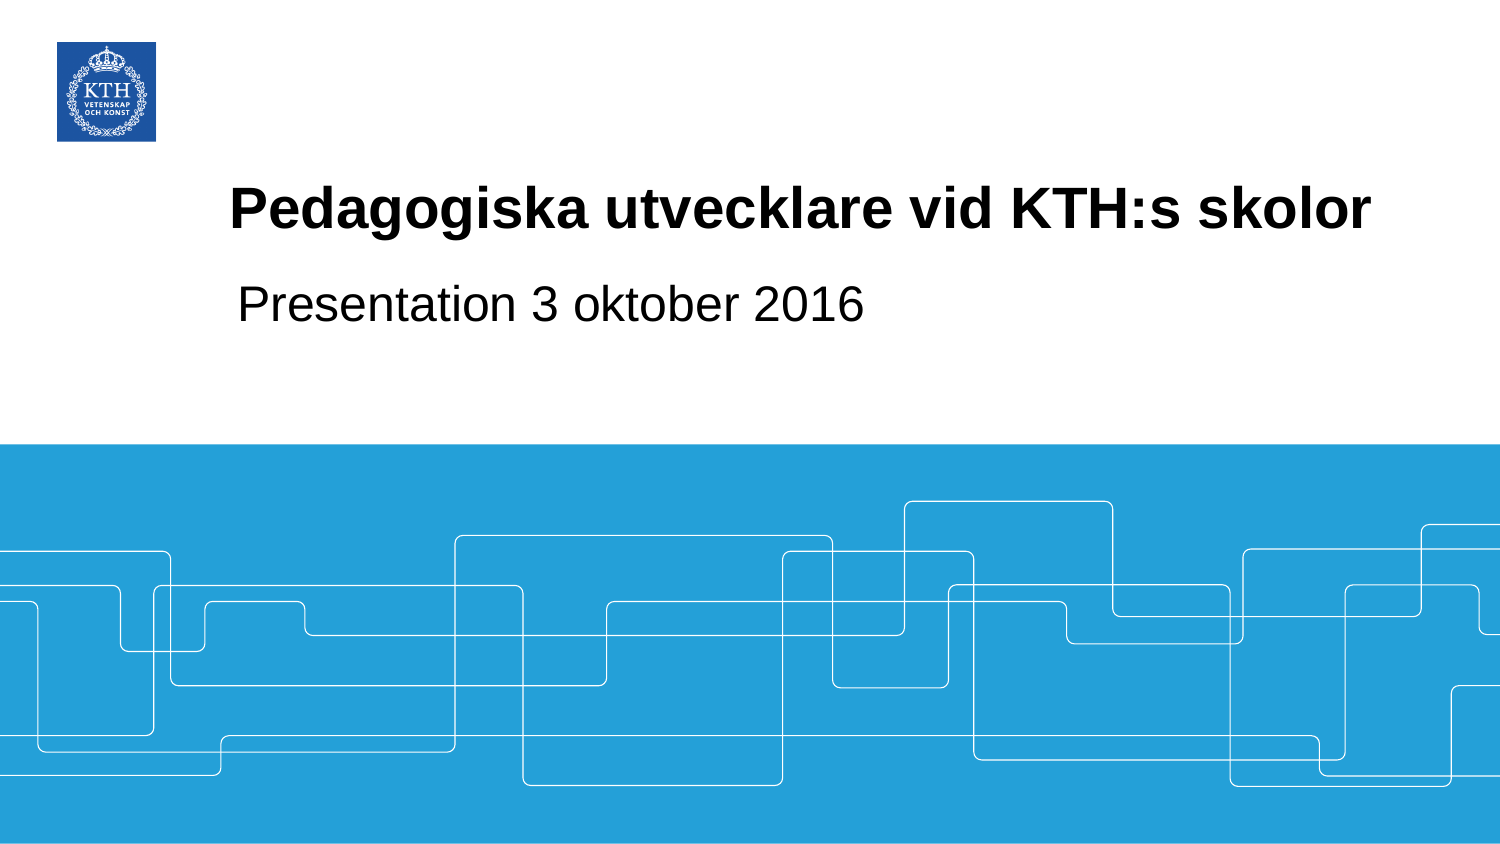

# Pedagogiska utvecklare vid KTH:s skolor
Presentation 3 oktober 2016